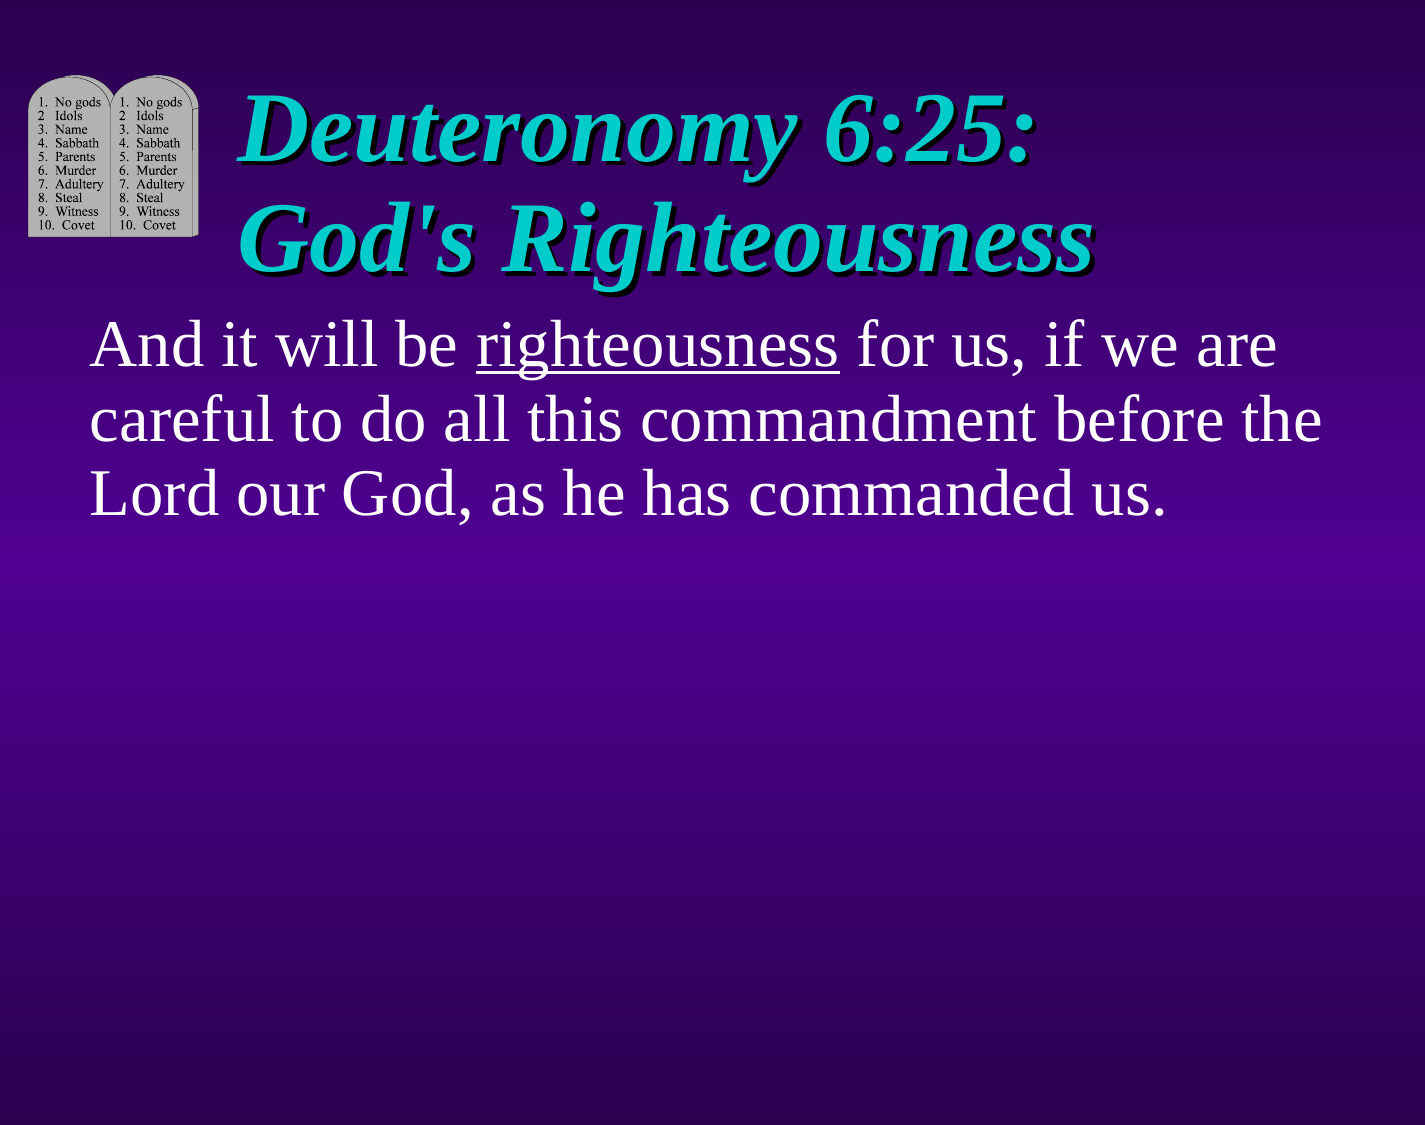

# Deuteronomy 6:25: God's Righteousness
And it will be righteousness for us, if we are careful to do all this commandment before the Lord our God, as he has commanded us.